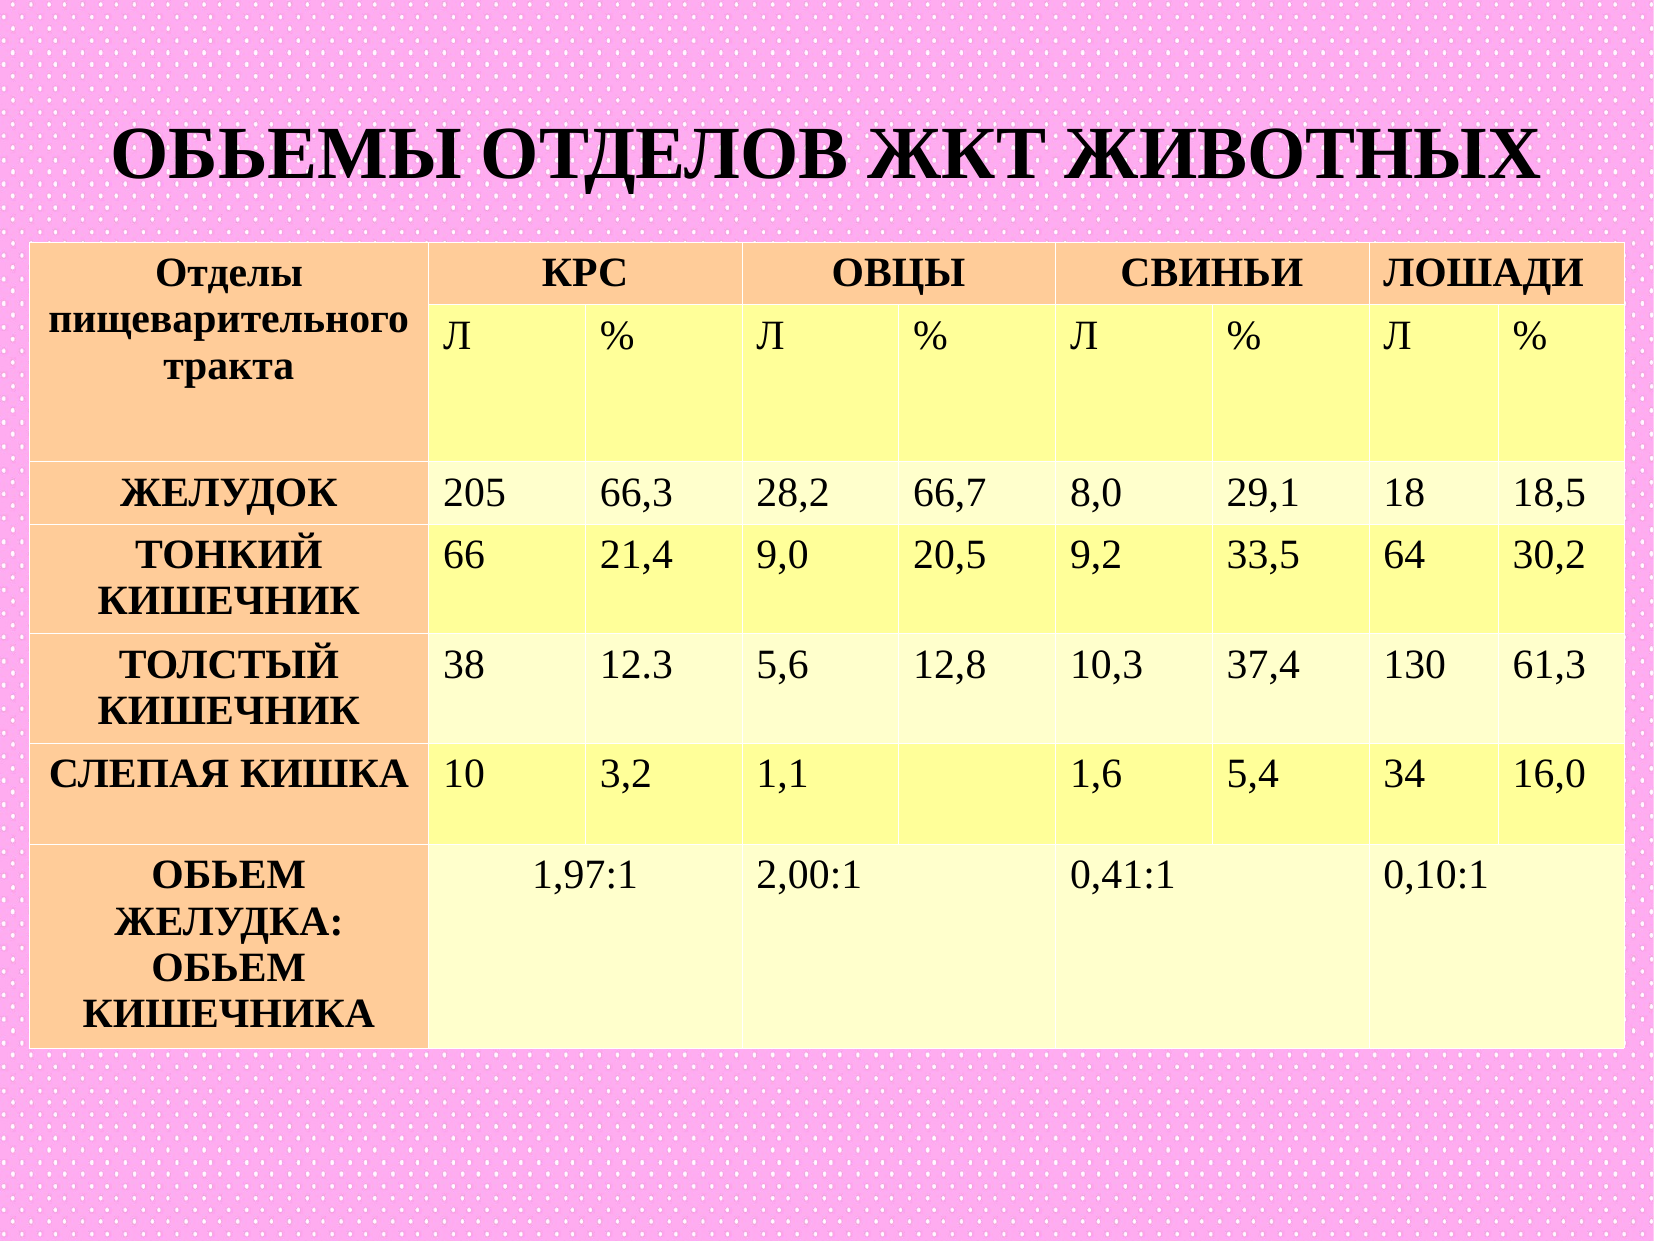

# ОБЬЕМЫ ОТДЕЛОВ ЖКТ ЖИВОТНЫХ
| Отделы пищеварительного тракта | КРС | | ОВЦЫ | | СВИНЬИ | | ЛОШАДИ | |
| --- | --- | --- | --- | --- | --- | --- | --- | --- |
| | Л | % | Л | % | Л | % | Л | % |
| ЖЕЛУДОК | 205 | 66,3 | 28,2 | 66,7 | 8,0 | 29,1 | 18 | 18,5 |
| ТОНКИЙ КИШЕЧНИК | 66 | 21,4 | 9,0 | 20,5 | 9,2 | 33,5 | 64 | 30,2 |
| ТОЛСТЫЙ КИШЕЧНИК | 38 | 12.3 | 5,6 | 12,8 | 10,3 | 37,4 | 130 | 61,3 |
| СЛЕПАЯ КИШКА | 10 | 3,2 | 1,1 | | 1,6 | 5,4 | 34 | 16,0 |
| ОБЬЕМ ЖЕЛУДКА: ОБЬЕМ КИШЕЧНИКА | 1,97:1 | | 2,00:1 | | 0,41:1 | | 0,10:1 | |